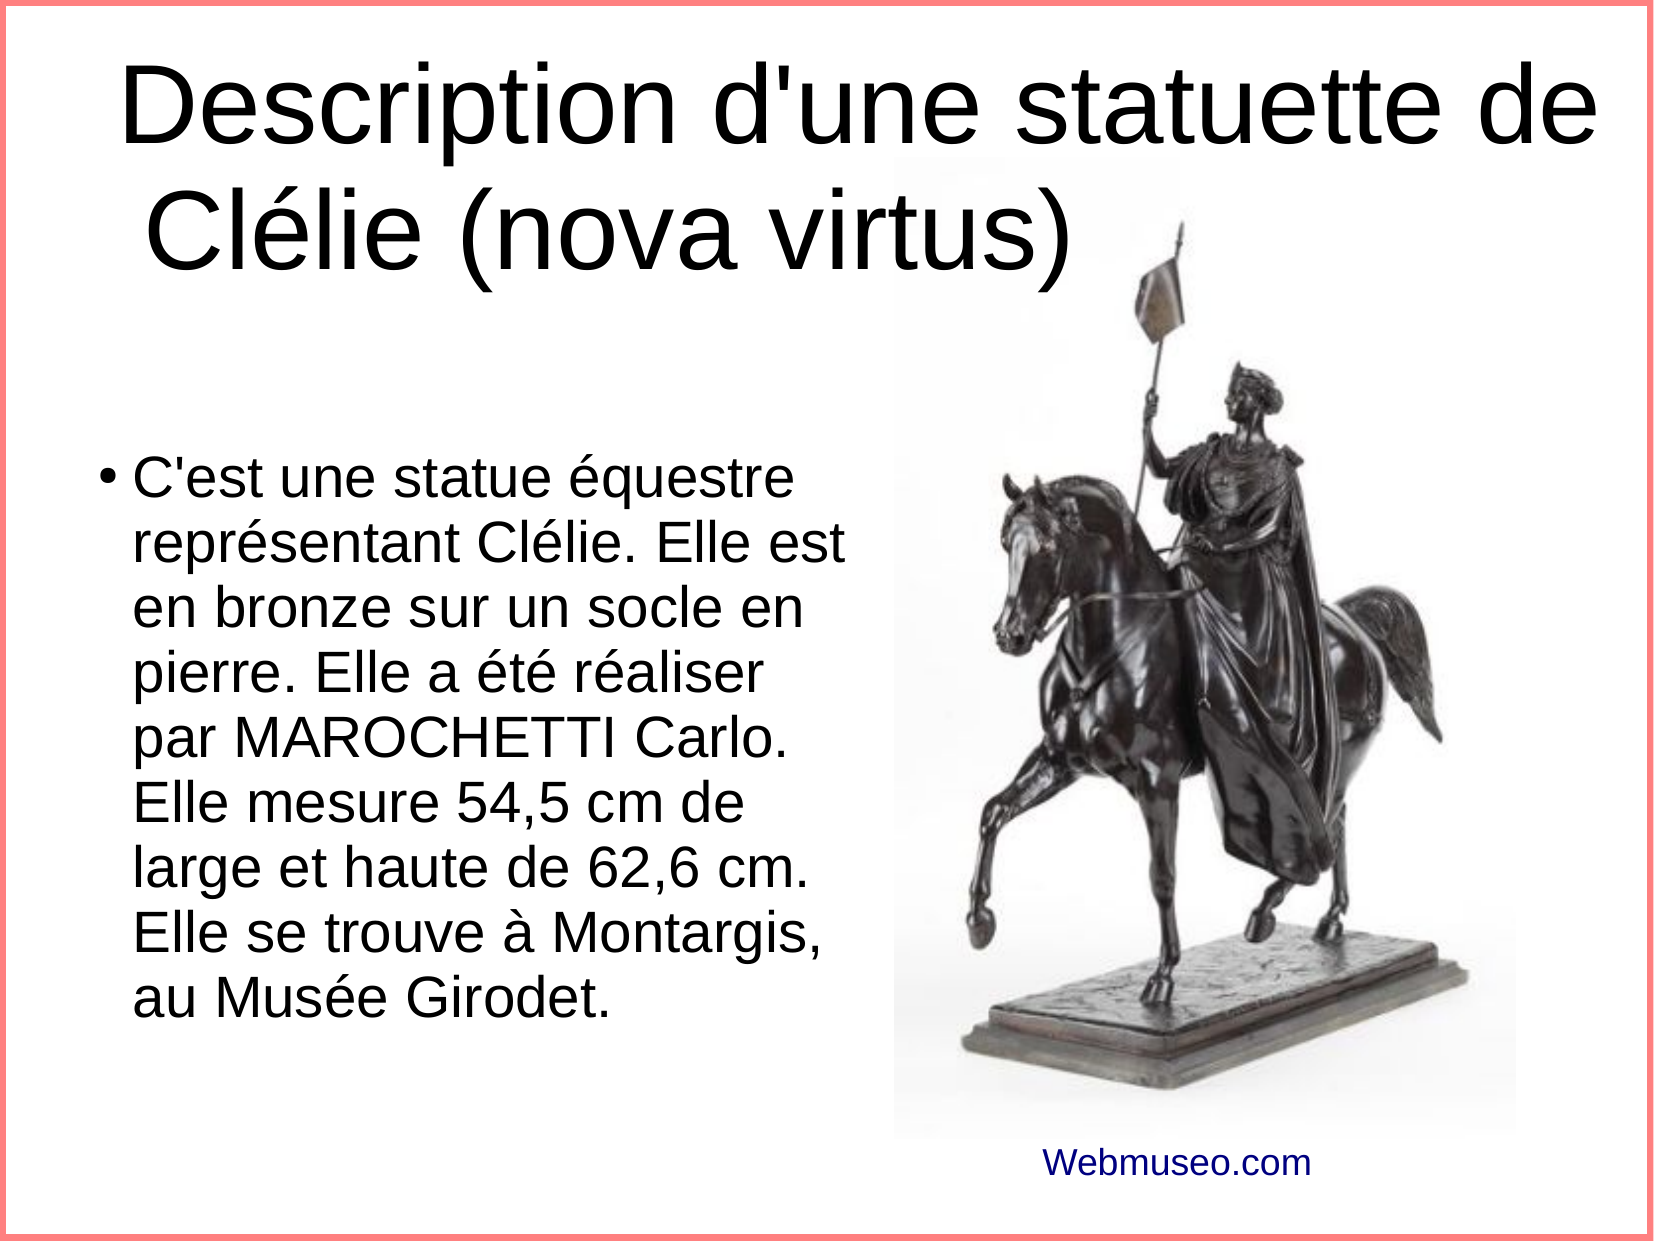

Description d'une statuette de Clélie (nova virtus)
C'est une statue équestre représentant Clélie. Elle est en bronze sur un socle en pierre. Elle a été réaliser par MAROCHETTI Carlo. Elle mesure 54,5 cm de large et haute de 62,6 cm. Elle se trouve à Montargis, au Musée Girodet.
Webmuseo.com